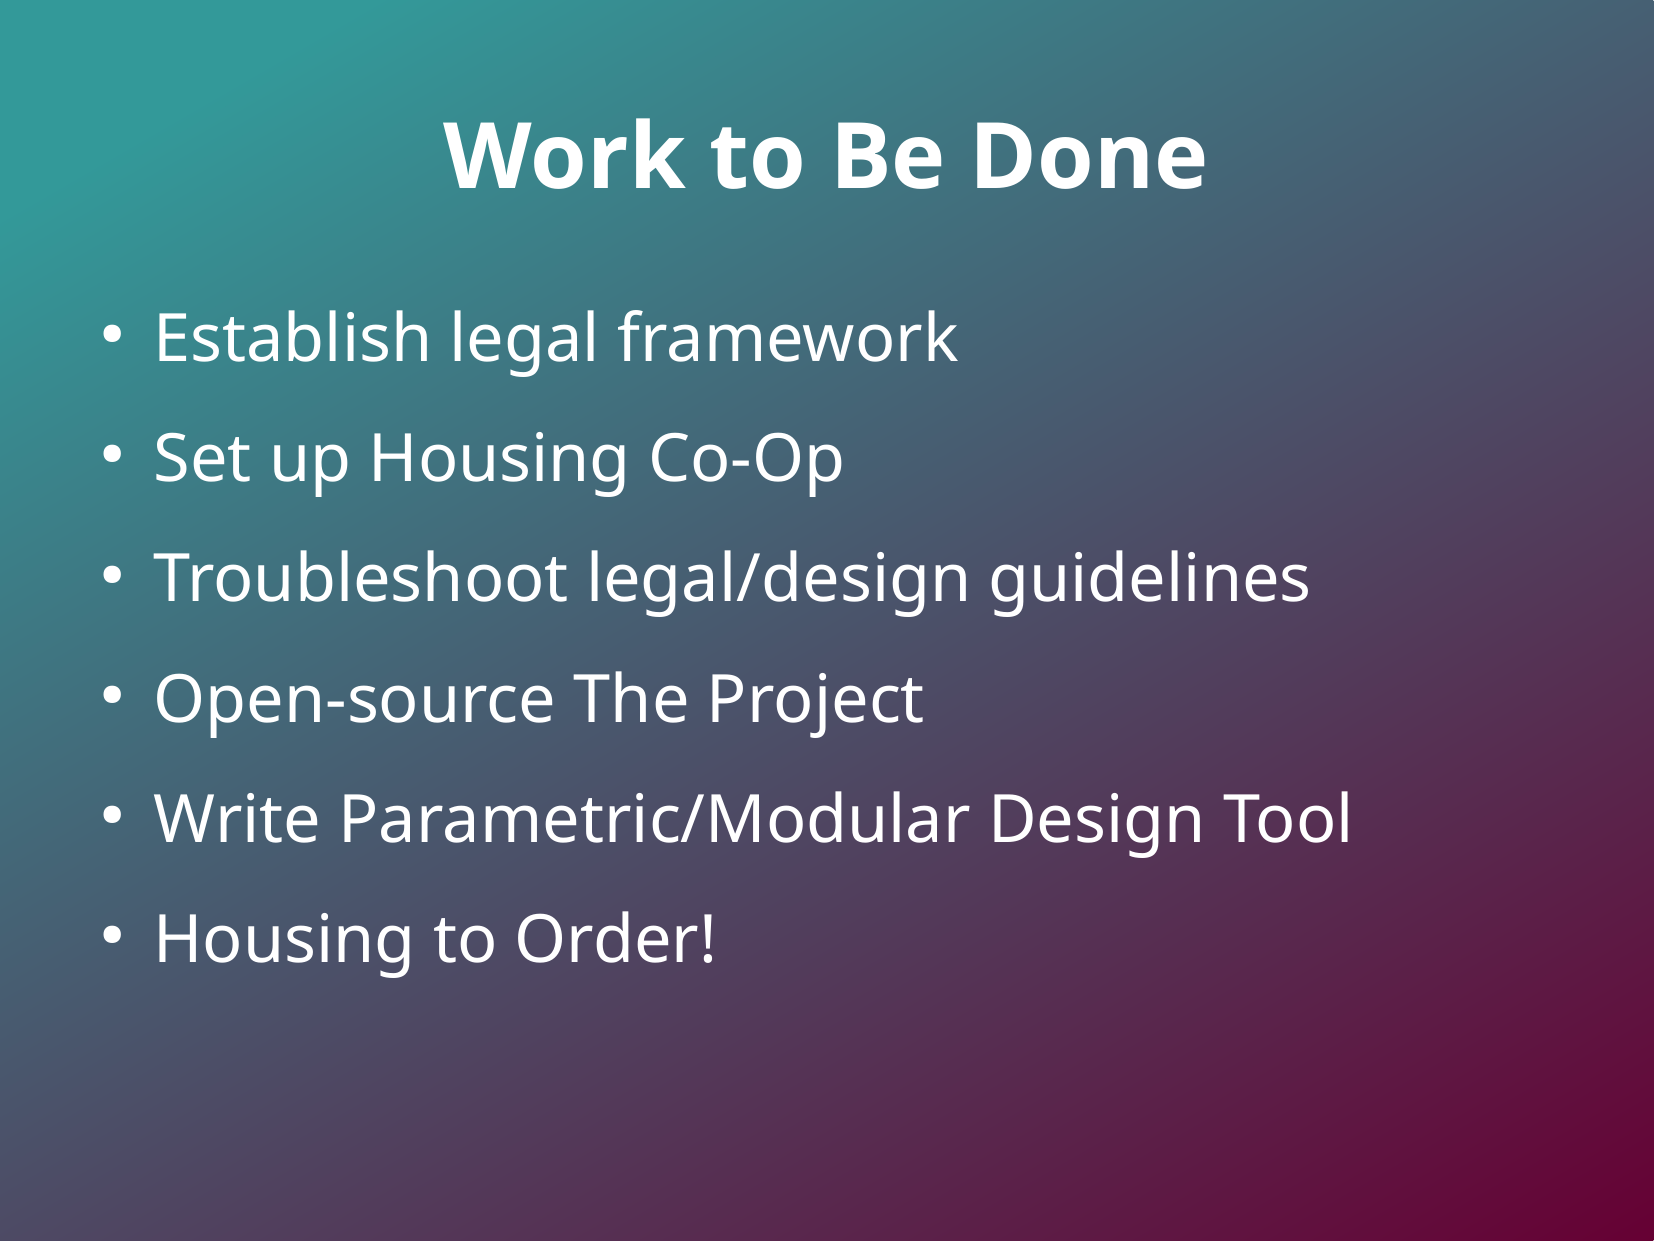

# Work to Be Done
Establish legal framework
Set up Housing Co-Op
Troubleshoot legal/design guidelines
Open-source The Project
Write Parametric/Modular Design Tool
Housing to Order!